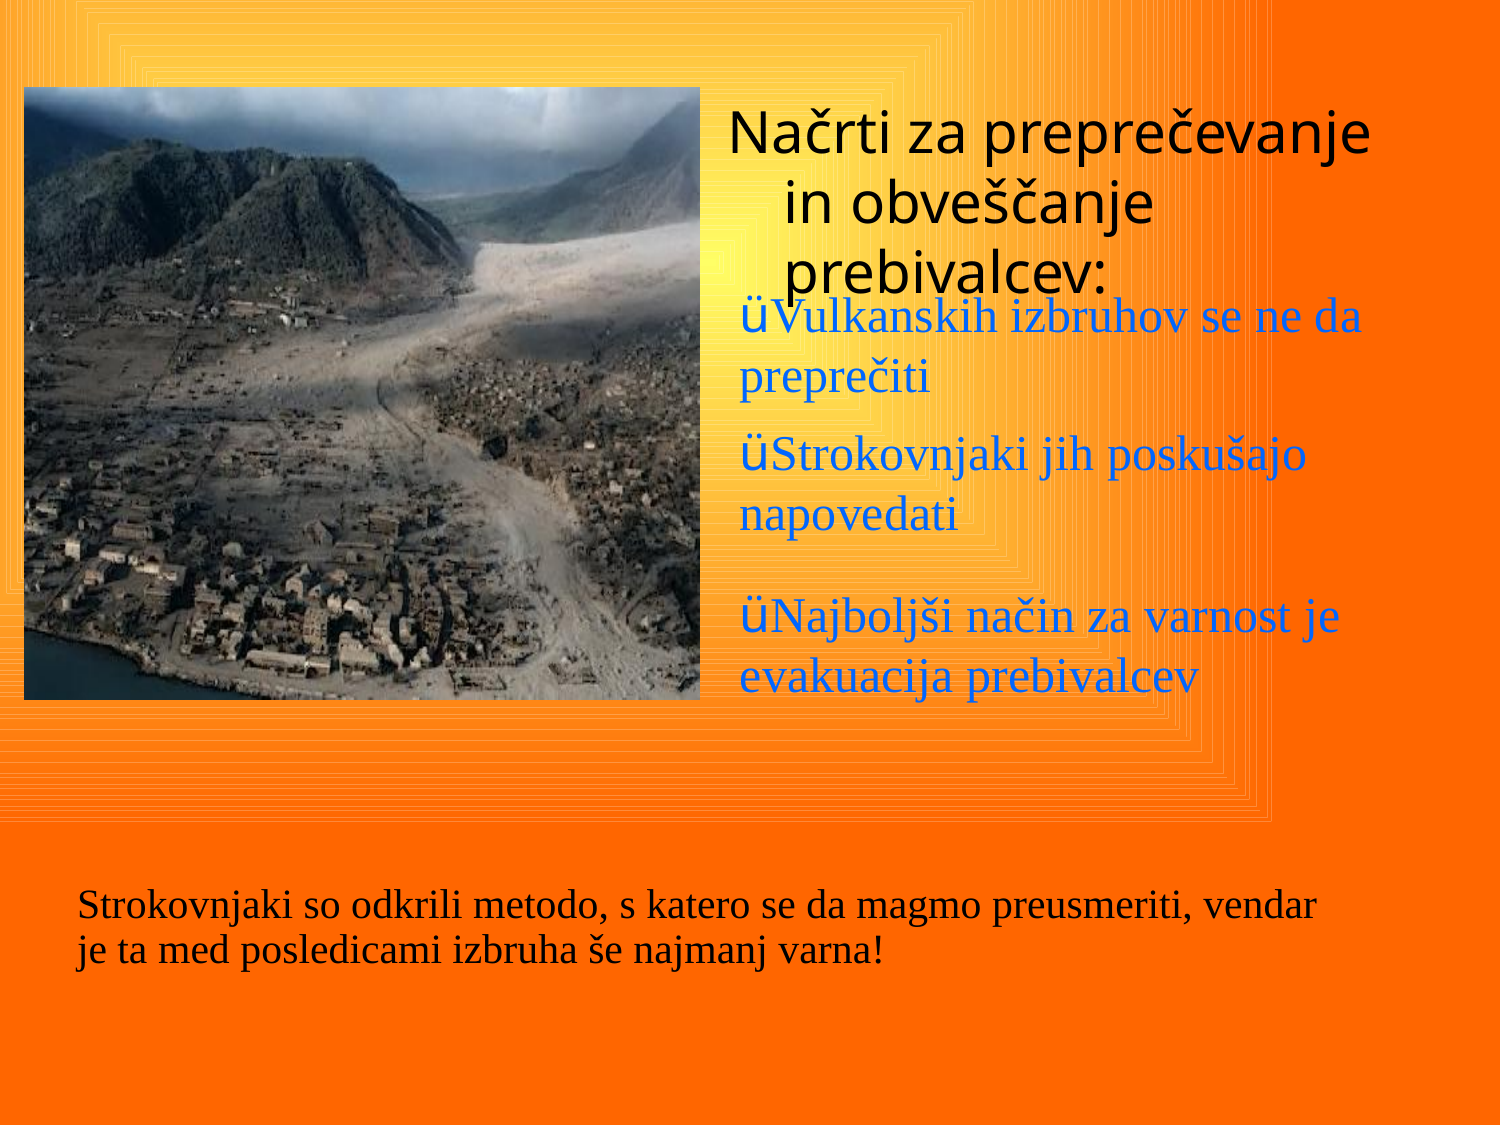

# Načrti za preprečevanje in obveščanje prebivalcev:
üVulkanskih izbruhov se ne da preprečiti
üStrokovnjaki jih poskušajo napovedati
üNajboljši način za varnost je evakuacija prebivalcev
Strokovnjaki so odkrili metodo, s katero se da magmo preusmeriti, vendar je ta med posledicami izbruha še najmanj varna!